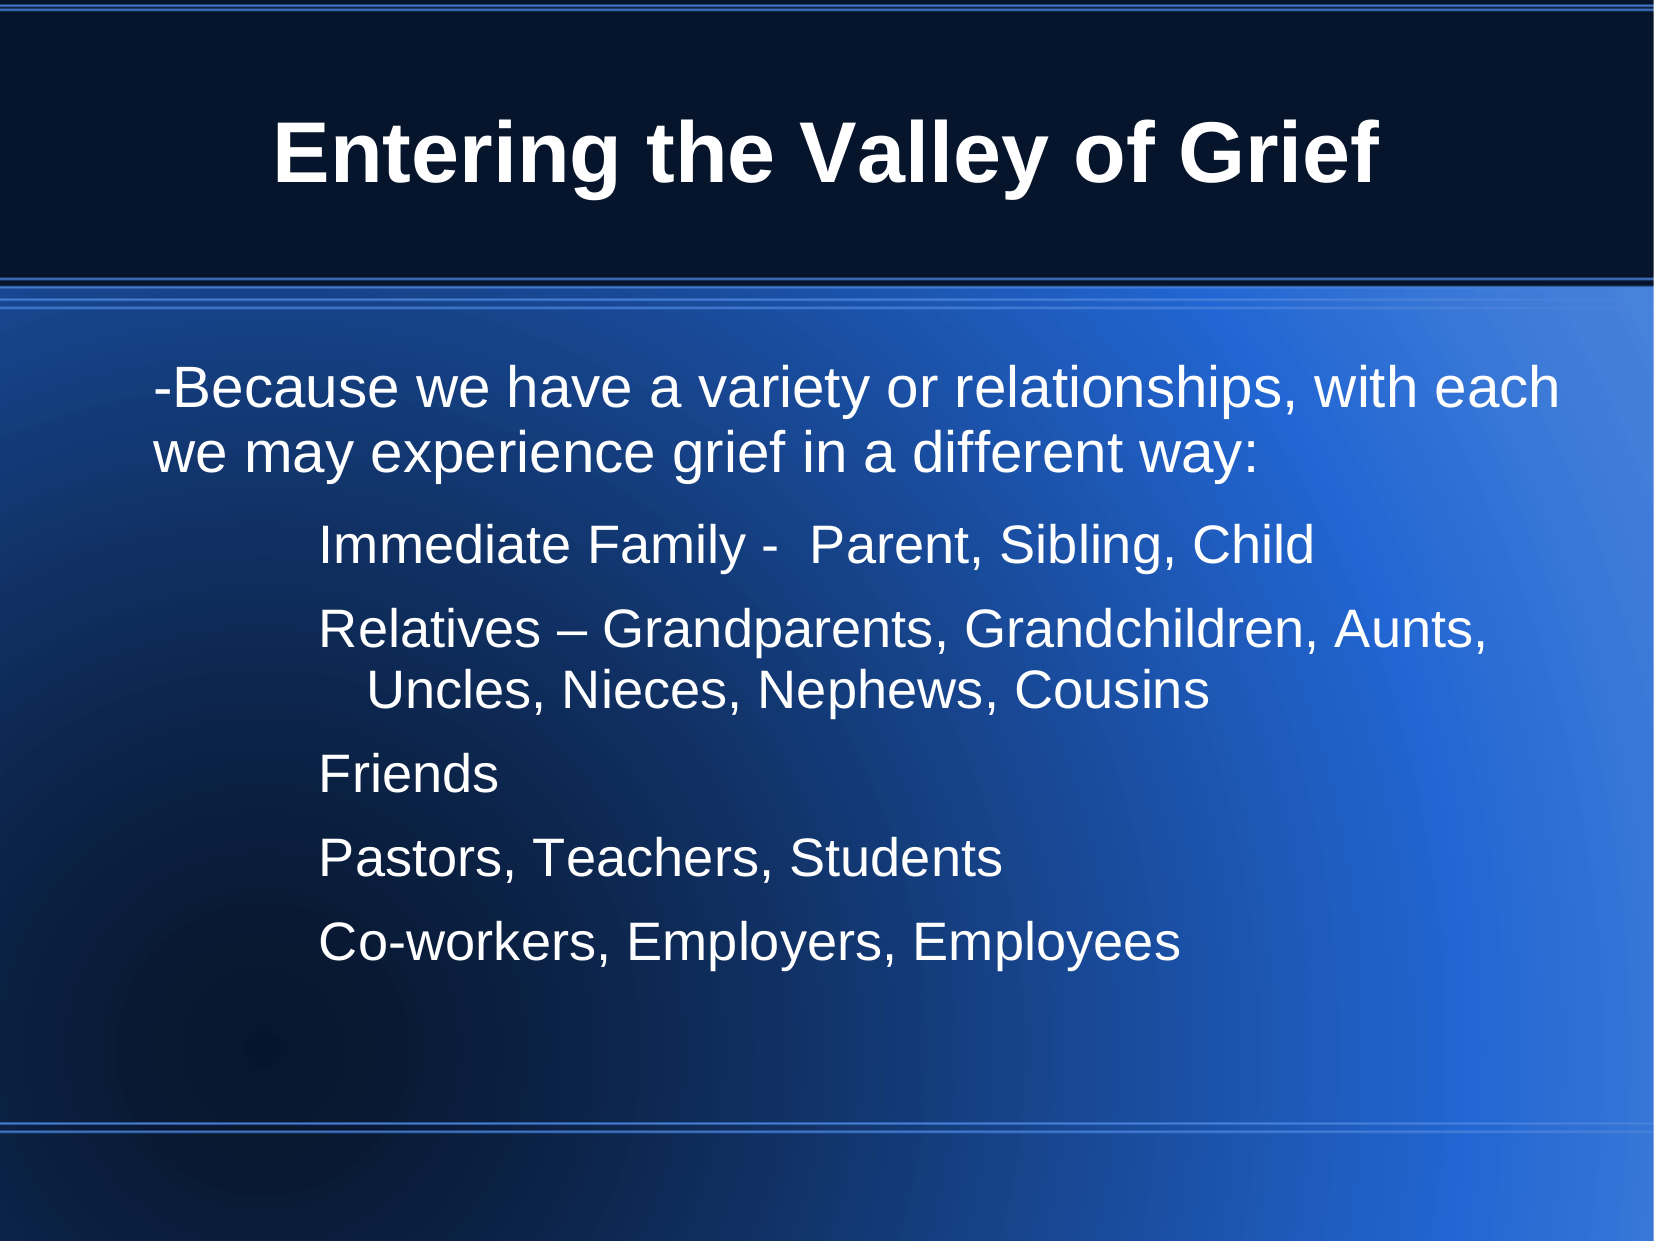

# Entering the Valley of Grief
-Because we have a variety or relationships, with each we may experience grief in a different way:
Immediate Family - Parent, Sibling, Child
Relatives – Grandparents, Grandchildren, Aunts, Uncles, Nieces, Nephews, Cousins
Friends
Pastors, Teachers, Students
Co-workers, Employers, Employees